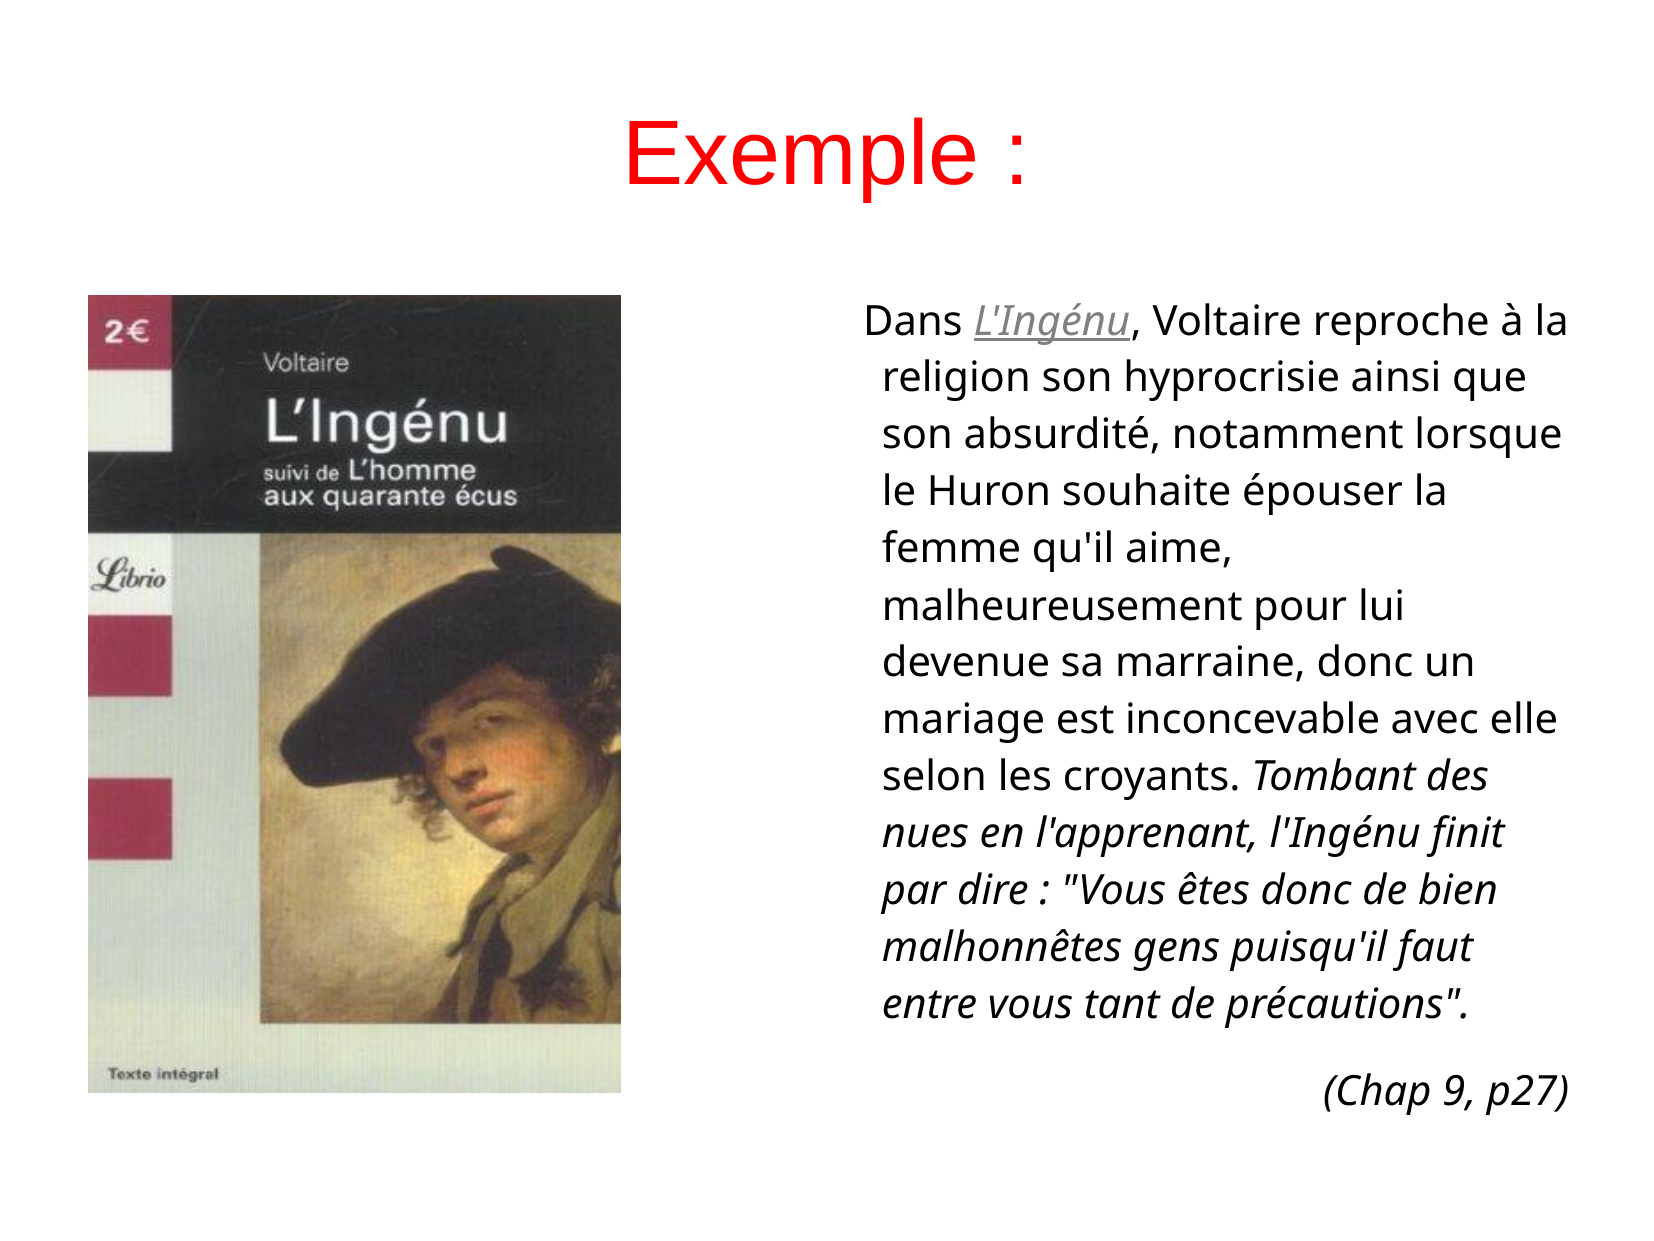

# Exemple :
Dans L'Ingénu, Voltaire reproche à la religion son hyprocrisie ainsi que son absurdité, notamment lorsque le Huron souhaite épouser la femme qu'il aime, malheureusement pour lui devenue sa marraine, donc un mariage est inconcevable avec elle selon les croyants. Tombant des nues en l'apprenant, l'Ingénu finit par dire : "Vous êtes donc de bien malhonnêtes gens puisqu'il faut entre vous tant de précautions".
 (Chap 9, p27)